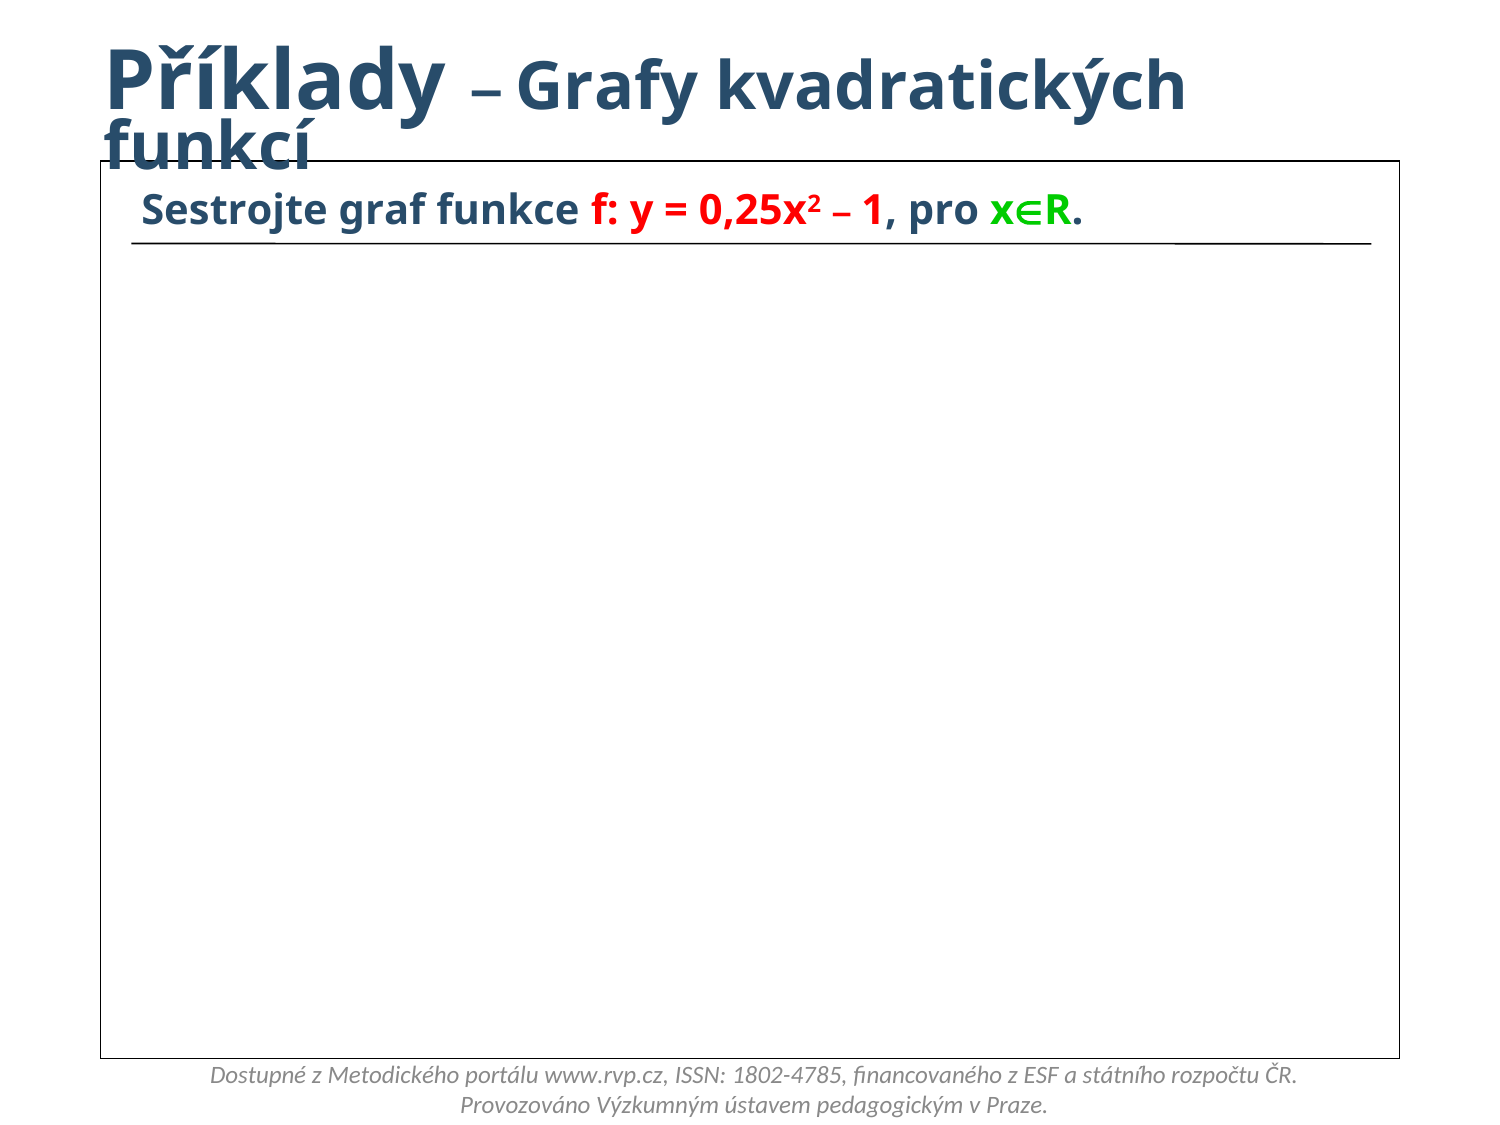

# Příklady – Grafy kvadratických funkcí
Sestrojte graf funkce f: y = 0,25x2 – 1, pro xR.